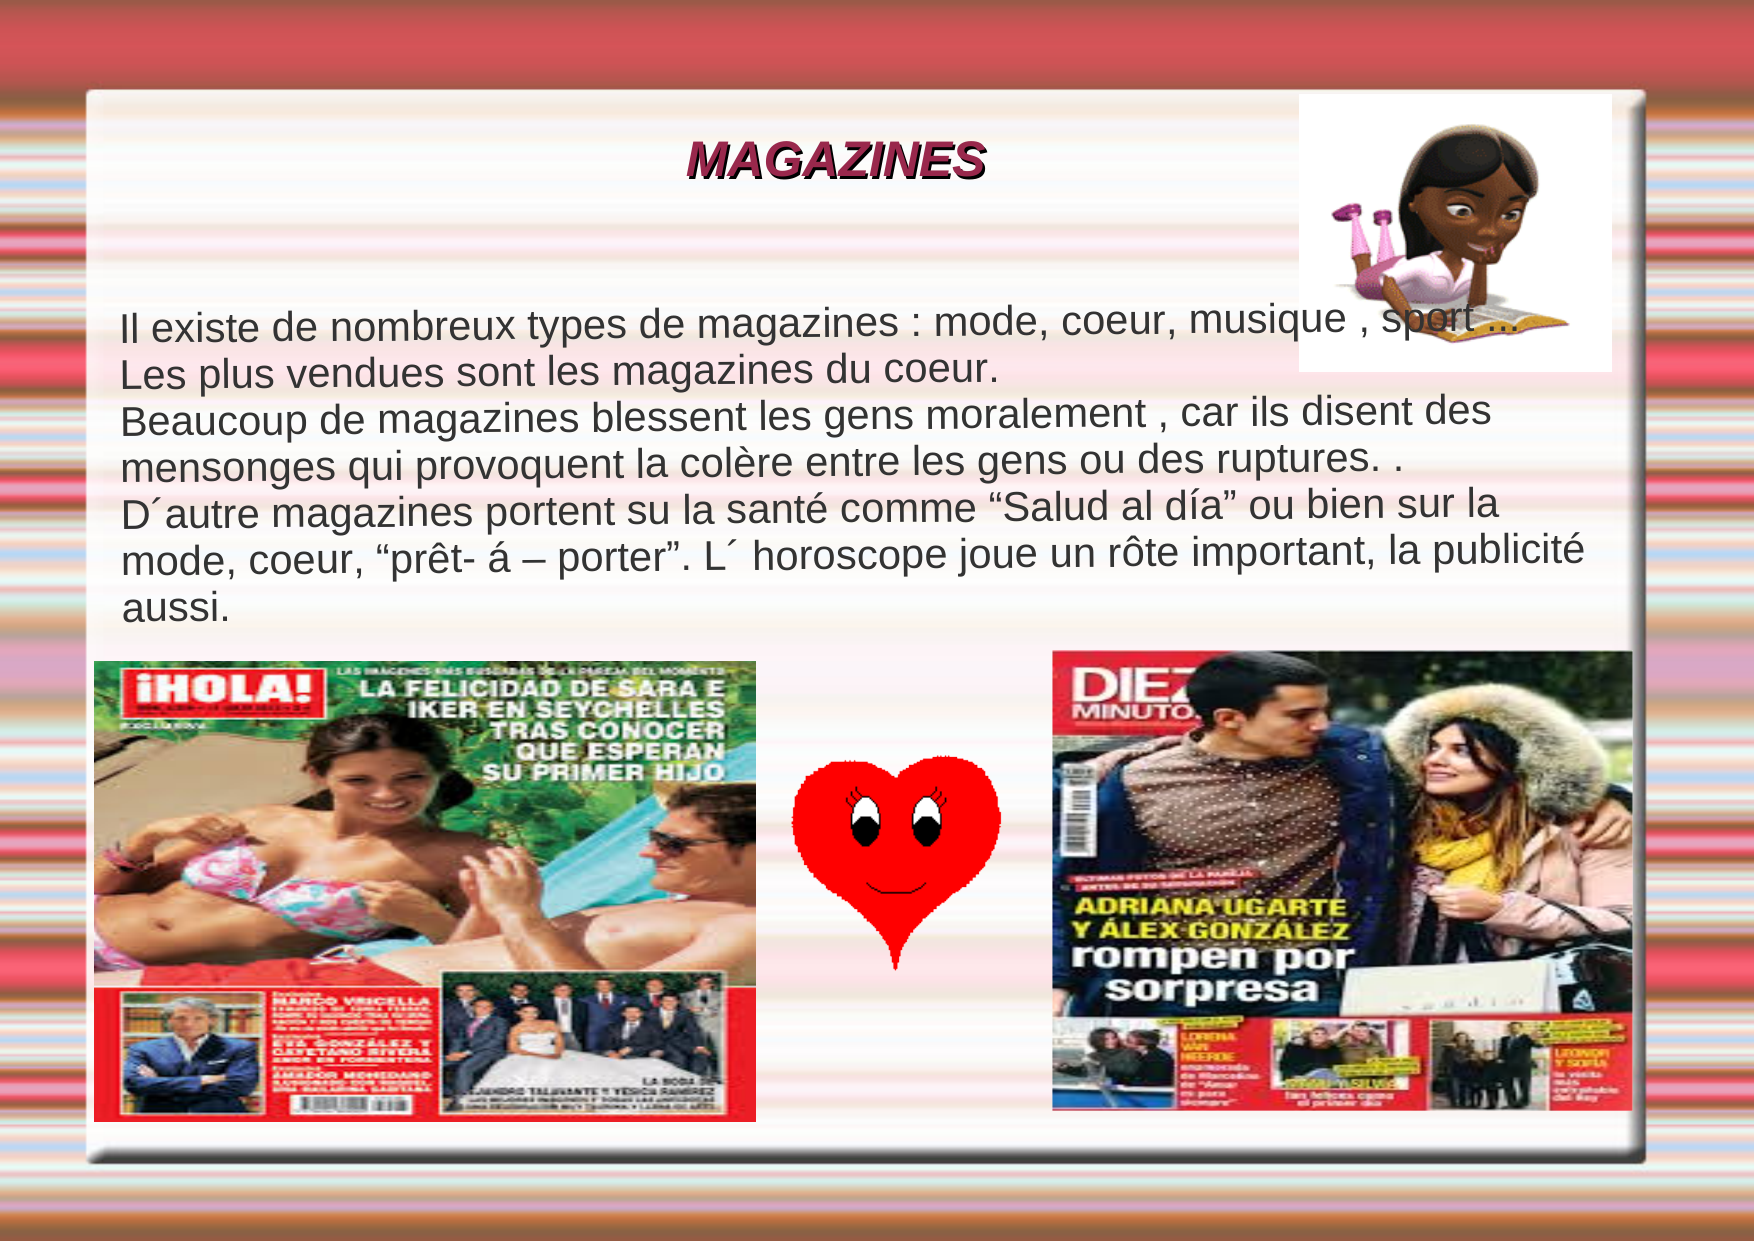

# MAGAZINES
Il existe de nombreux types de magazines : mode, coeur, musique , sport ...
Les plus vendues sont les magazines du coeur.
Beaucoup de magazines blessent les gens moralement , car ils disent des mensonges qui provoquent la colère entre les gens ou des ruptures. .
D´autre magazines portent su la santé comme “Salud al día” ou bien sur la mode, coeur, “prêt- á – porter”. L´ horoscope joue un rôte important, la publicité aussi.